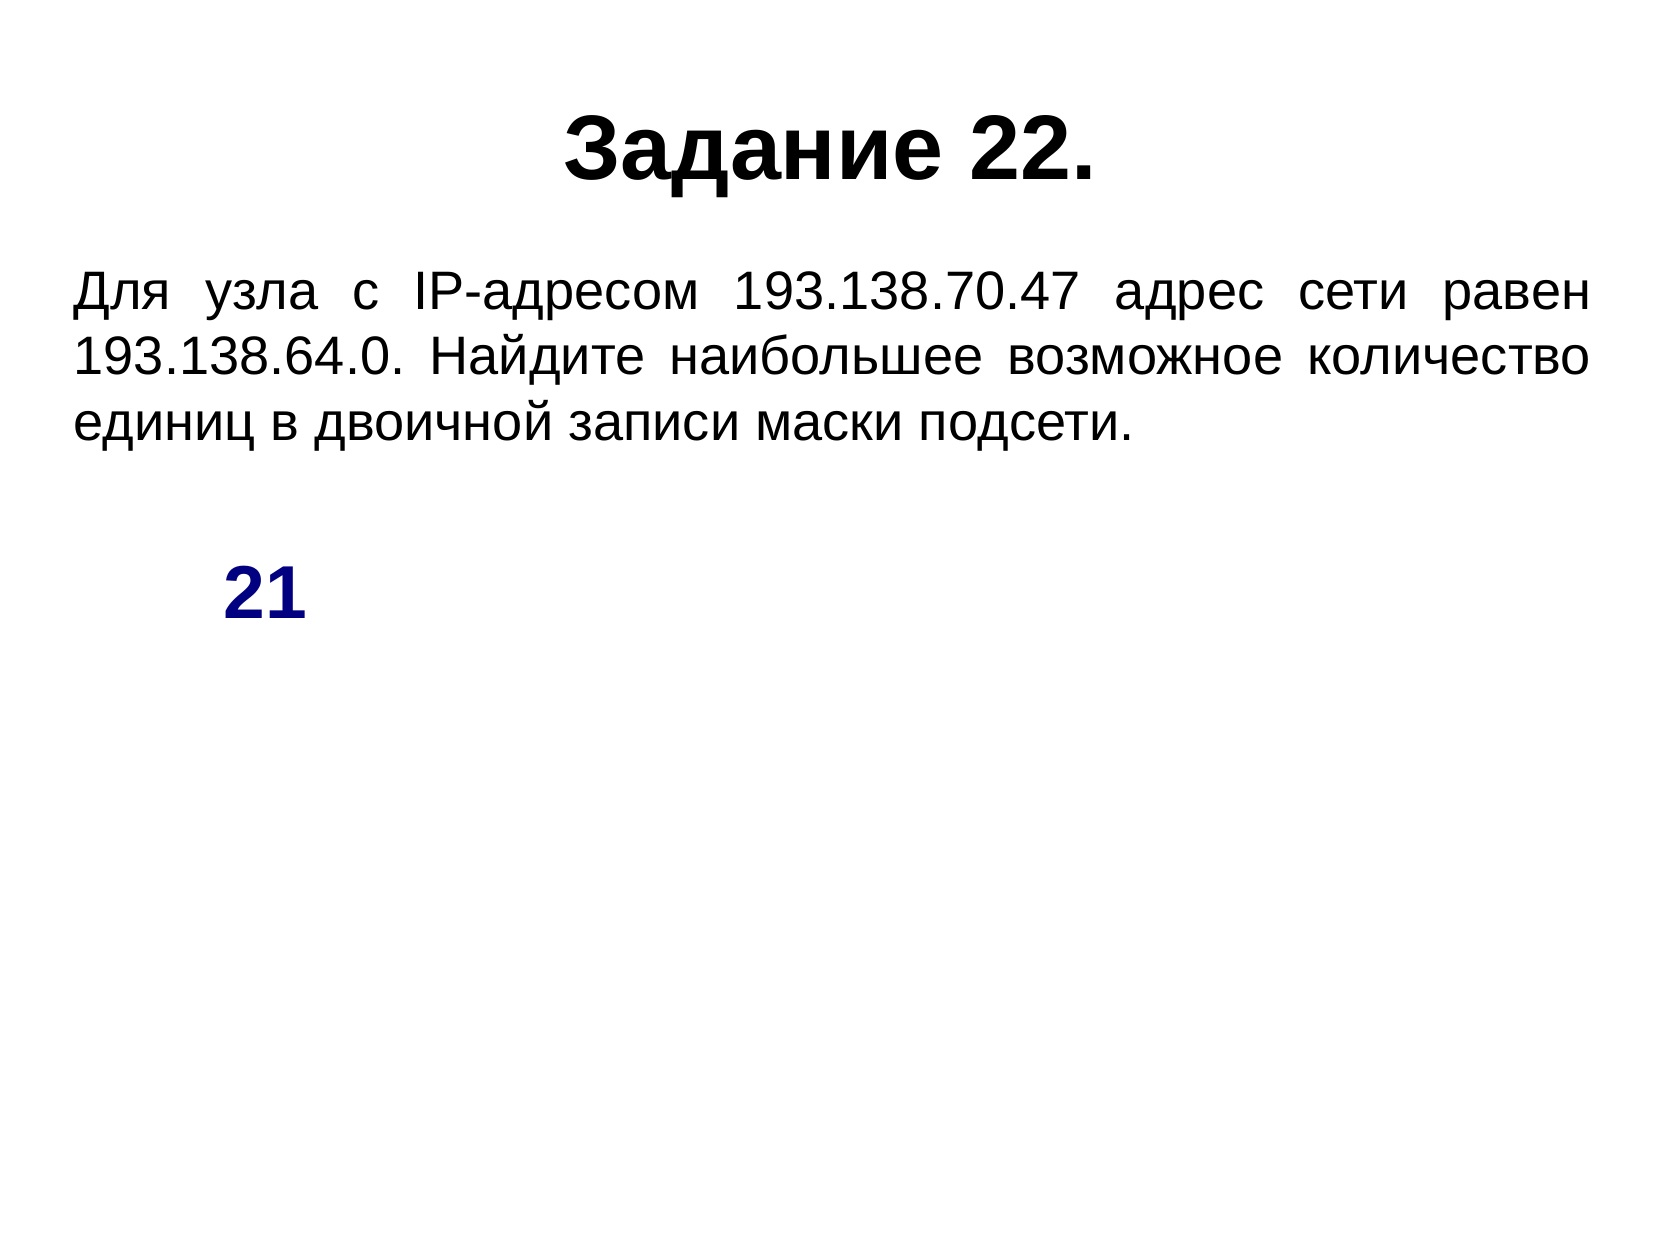

# Задание 22.
Для узла с IP-адресом 193.138.70.47 адрес сети равен 193.138.64.0. Найдите наибольшее возможное количество единиц в двоичной записи маски подсети.
 	21